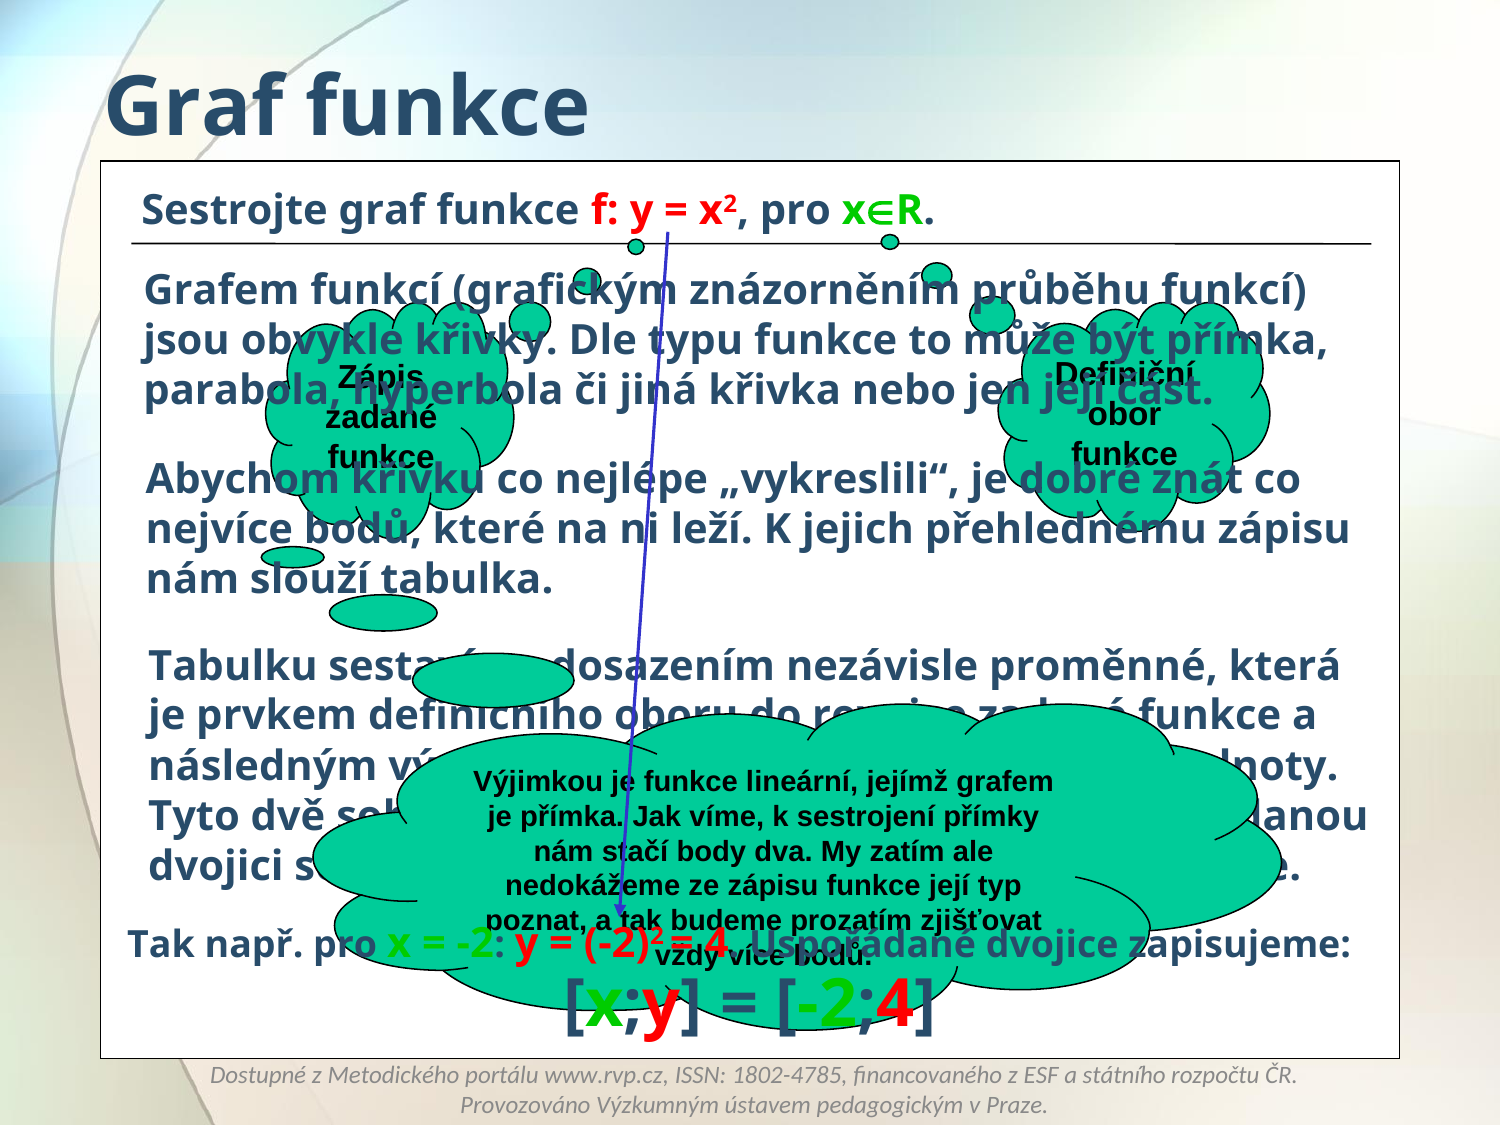

# Graf funkce
Sestrojte graf funkce f: y = x2, pro xR.
Grafem funkcí (grafickým znázorněním průběhu funkcí) jsou obvykle křivky. Dle typu funkce to může být přímka, parabola, hyperbola či jiná křivka nebo jen její část.
Zápis zadané funkce
Definiční obor funkce
Abychom křivku co nejlépe „vykreslili“, je dobré znát co nejvíce bodů, které na ni leží. K jejich přehlednému zápisu nám slouží tabulka.
Výjimkou je funkce lineární, jejímž grafem je přímka. Jak víme, k sestrojení přímky nám stačí body dva. My zatím ale nedokážeme ze zápisu funkce její typ poznat, a tak budeme prozatím zjišťovat vždy více bodů.
Tabulku sestavíme dosazením nezávisle proměnné, která je prvkem definičního oboru do rovnice zadané funkce a následným výpočtem závisle proměnné funkční hodnoty. Tyto dvě sobě odpovídající hodnoty pak tvoří uspořádanou dvojici souřadnic bodu ležícího na grafu zadané funkce.
Tak např. pro x = -2: y = (-2)2 = 4. Uspořádané dvojice zapisujeme:
[x;y] = [-2;4]